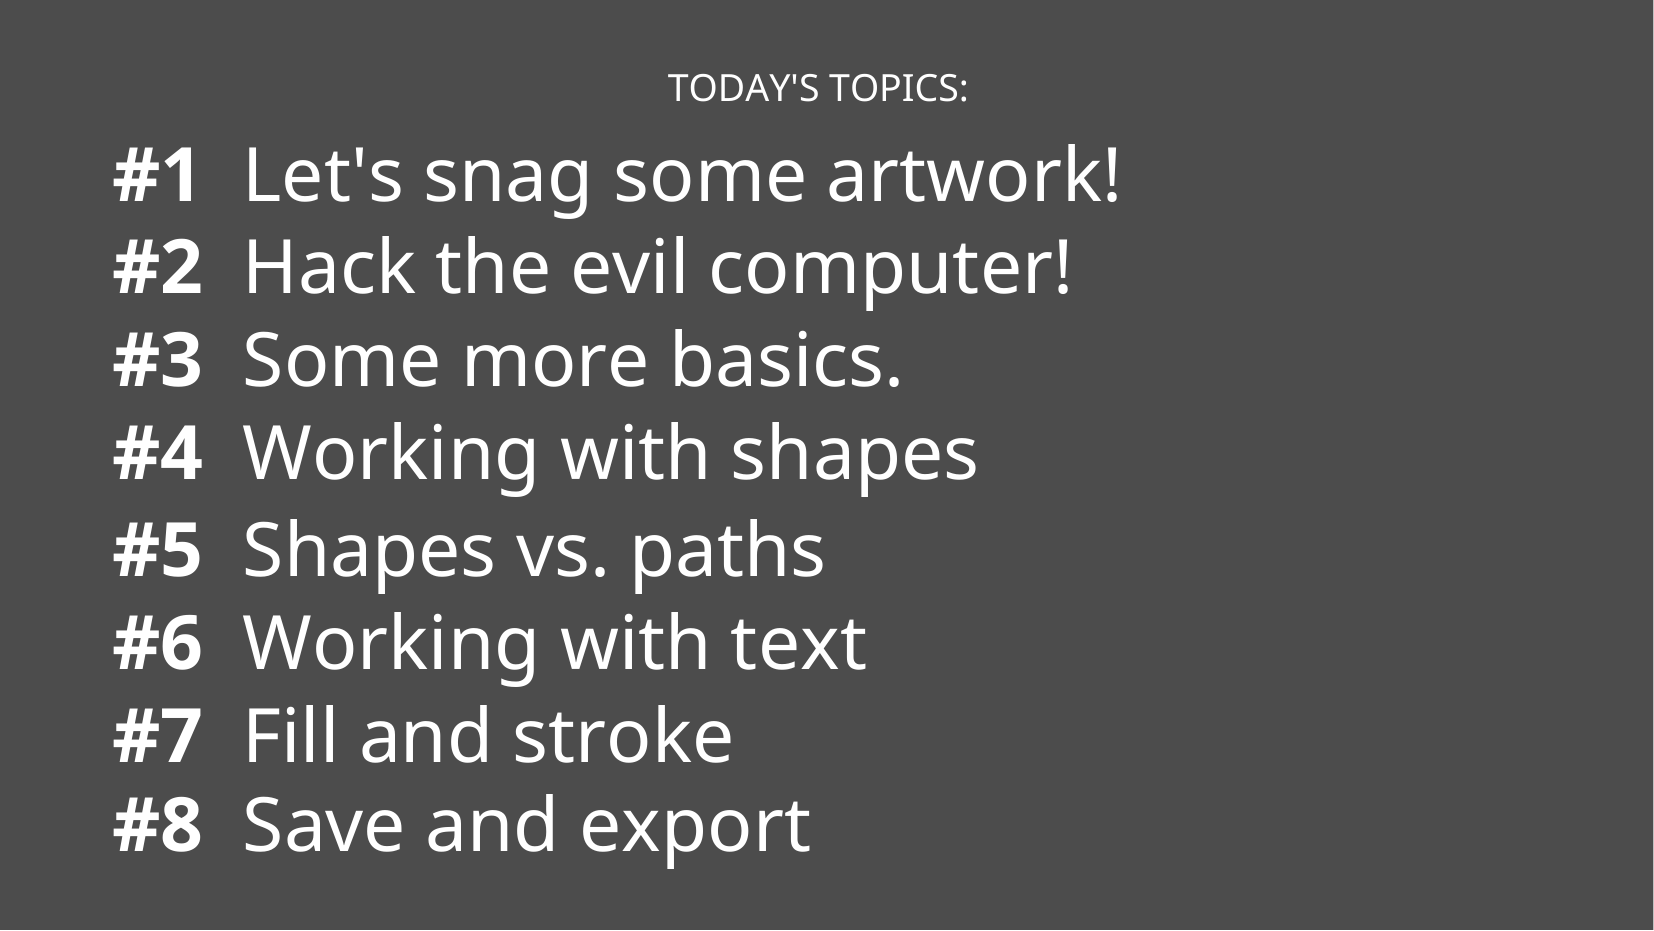

TODAY'S TOPICS:
# #1 Let's snag some artwork!
#2 Hack the evil computer!
#3 Some more basics.
#4 Working with shapes
#5 Shapes vs. paths
#6 Working with text
#7 Fill and stroke
#8 Save and export